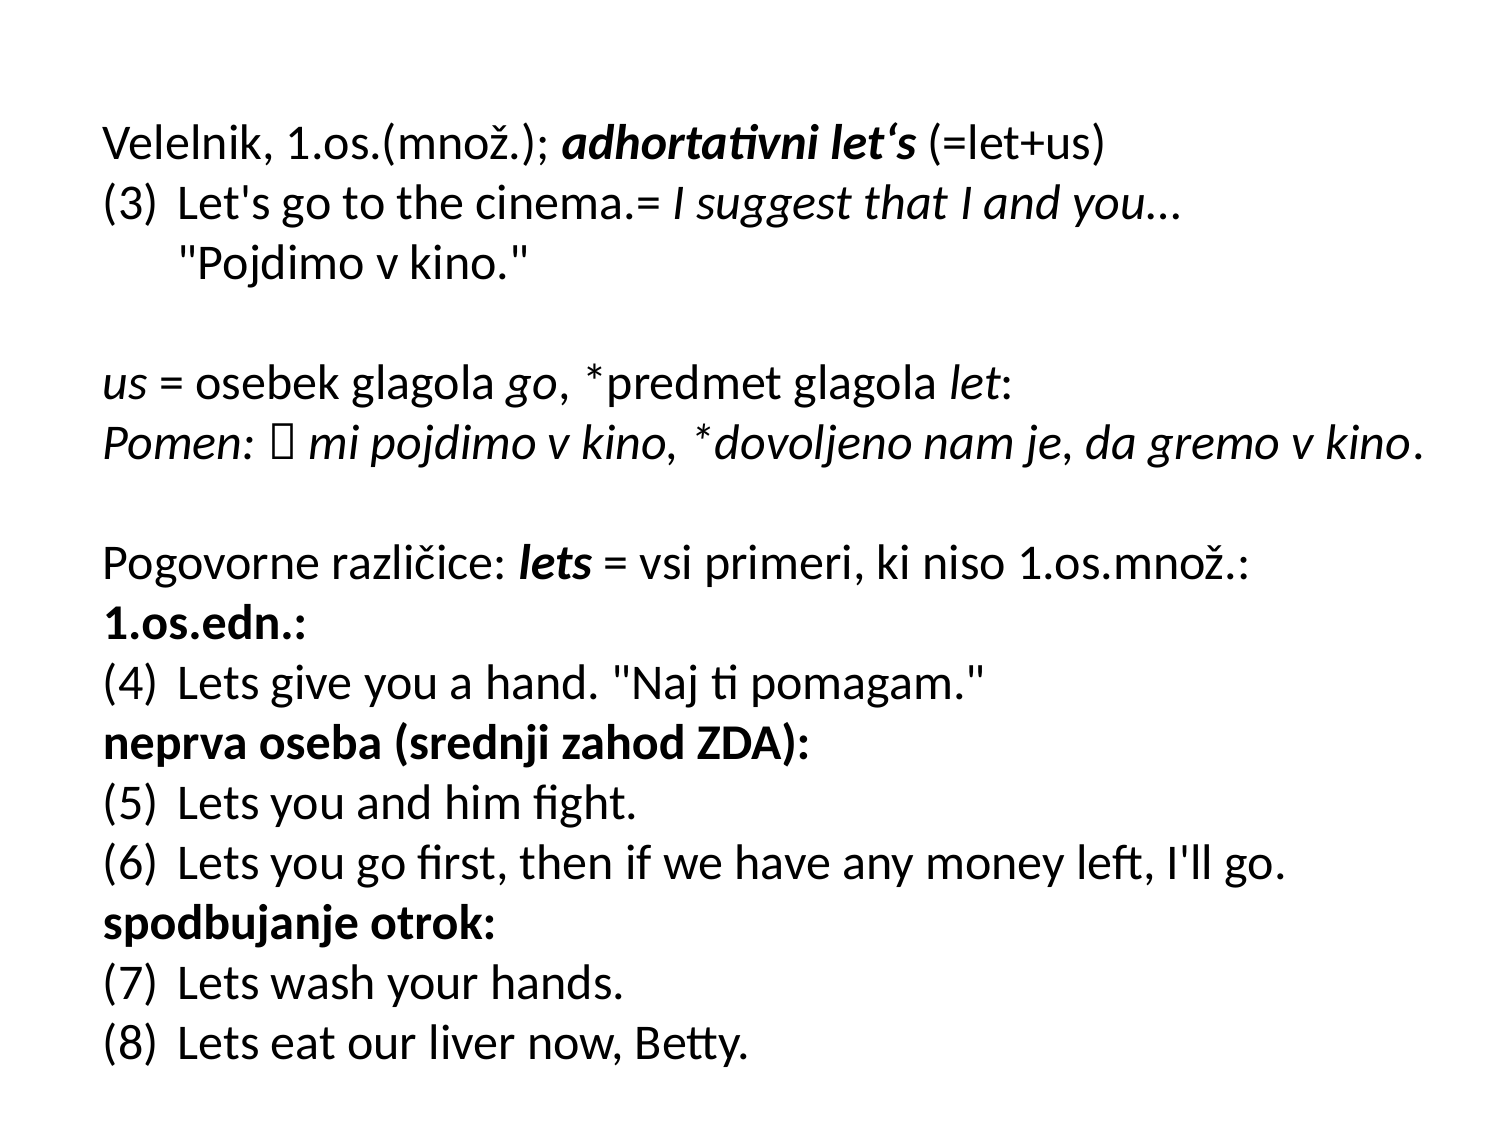

Velelnik, 1.os.(množ.); adhortativni let‘s (=let+us)
(3)	Let's go to the cinema.= I suggest that I and you…
	"Pojdimo v kino."
us = osebek glagola go, *predmet glagola let:
Pomen:  mi pojdimo v kino, *dovoljeno nam je, da gremo v kino.
Pogovorne različice: lets = vsi primeri, ki niso 1.os.množ.:
1.os.edn.:
(4)	Lets give you a hand. "Naj ti pomagam."
neprva oseba (srednji zahod ZDA):
(5)	Lets you and him fight.
(6)	Lets you go first, then if we have any money left, I'll go.
spodbujanje otrok:
(7)	Lets wash your hands.
(8)	Lets eat our liver now, Betty.